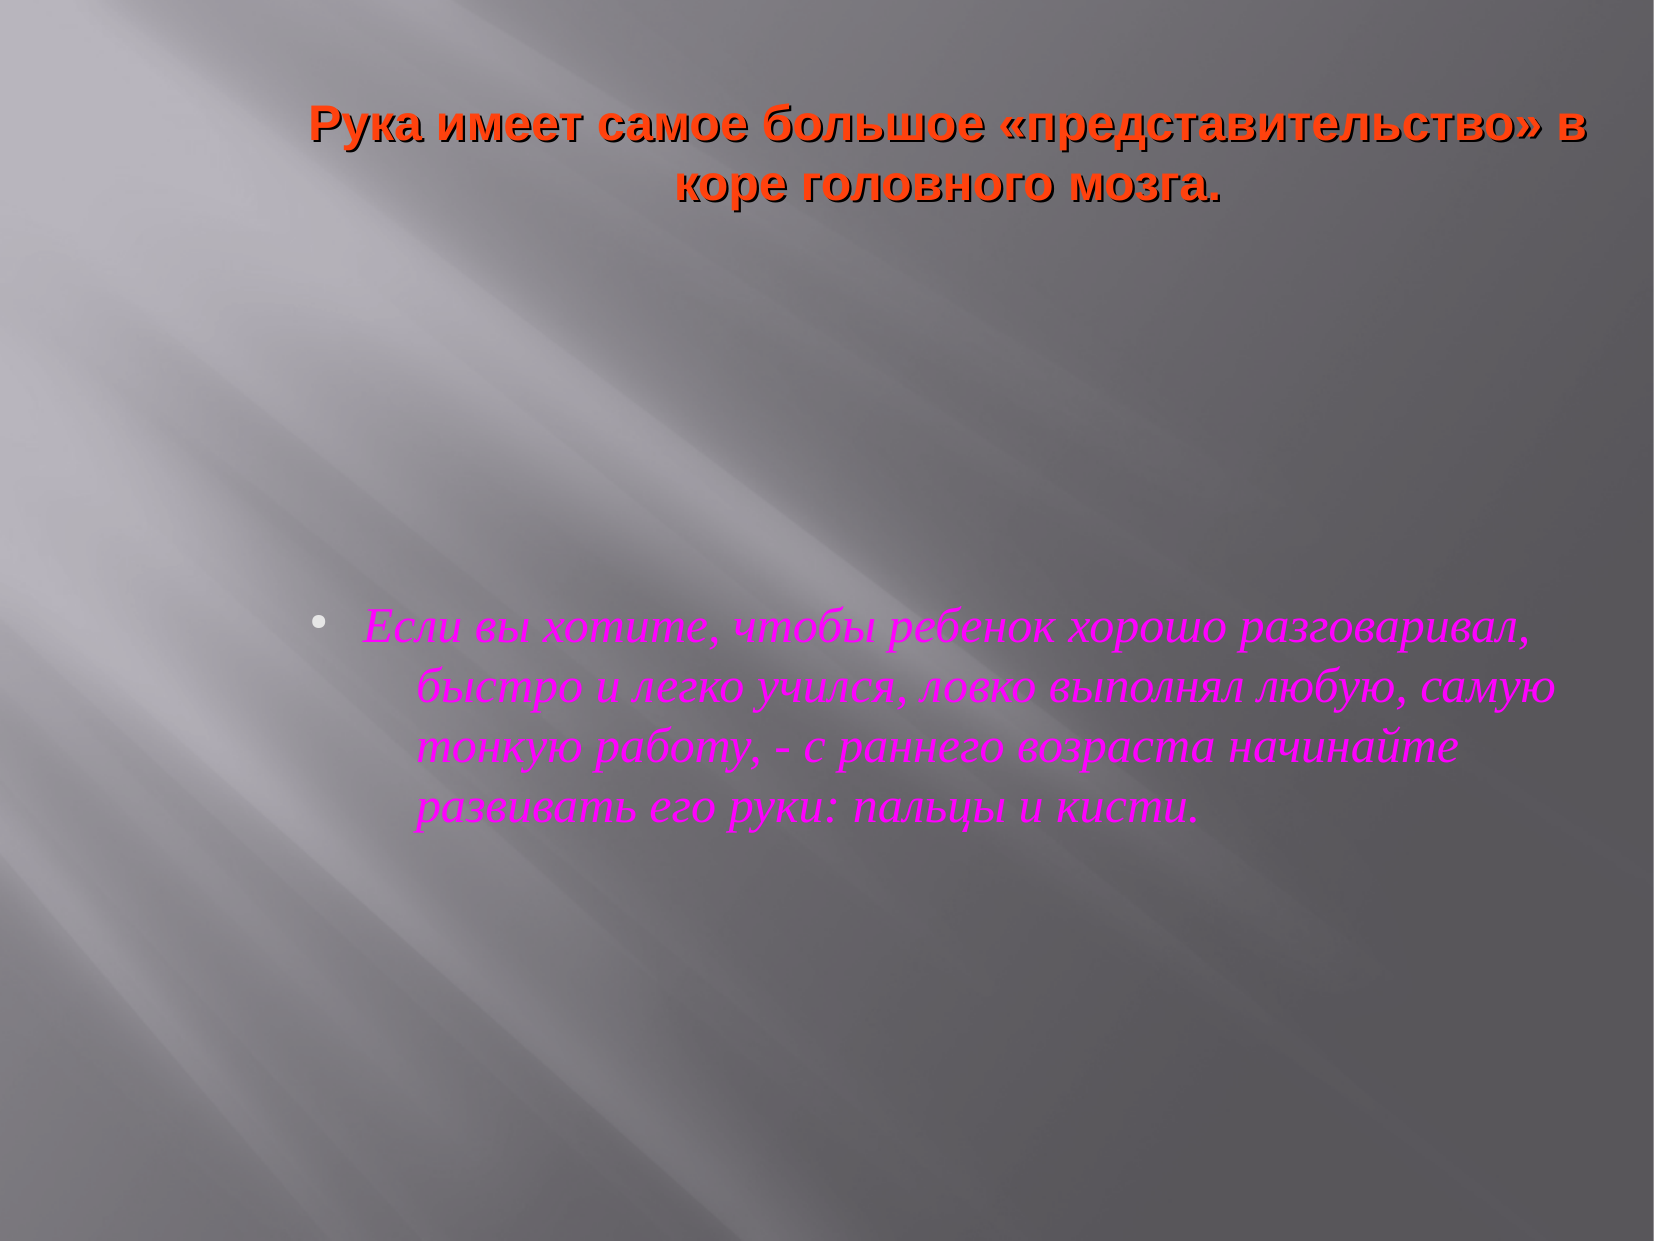

# Рука имеет самое большое «представительство» в коре головного мозга.
Если вы хотите, чтобы ребенок хорошо разговаривал, быстро и легко учился, ловко выполнял любую, самую тонкую работу, - с раннего возраста начинайте развивать его руки: пальцы и кисти.